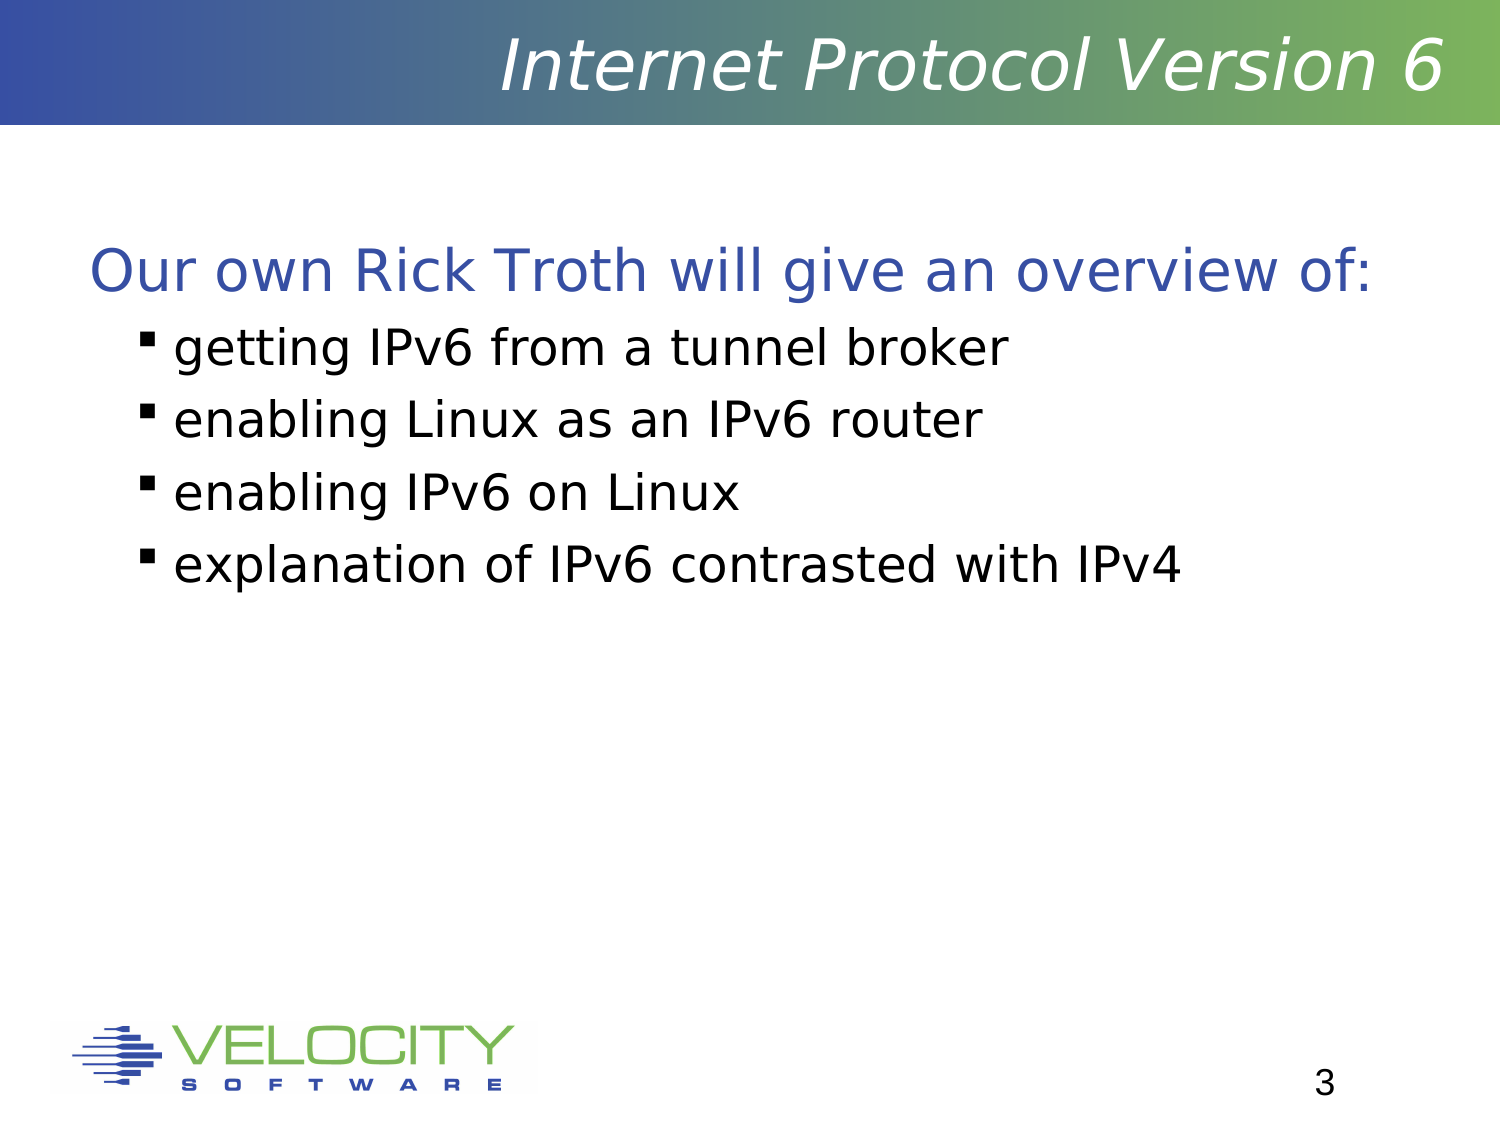

# Internet Protocol Version 6
Our own Rick Troth will give an overview of:
getting IPv6 from a tunnel broker
enabling Linux as an IPv6 router
enabling IPv6 on Linux
explanation of IPv6 contrasted with IPv4
3